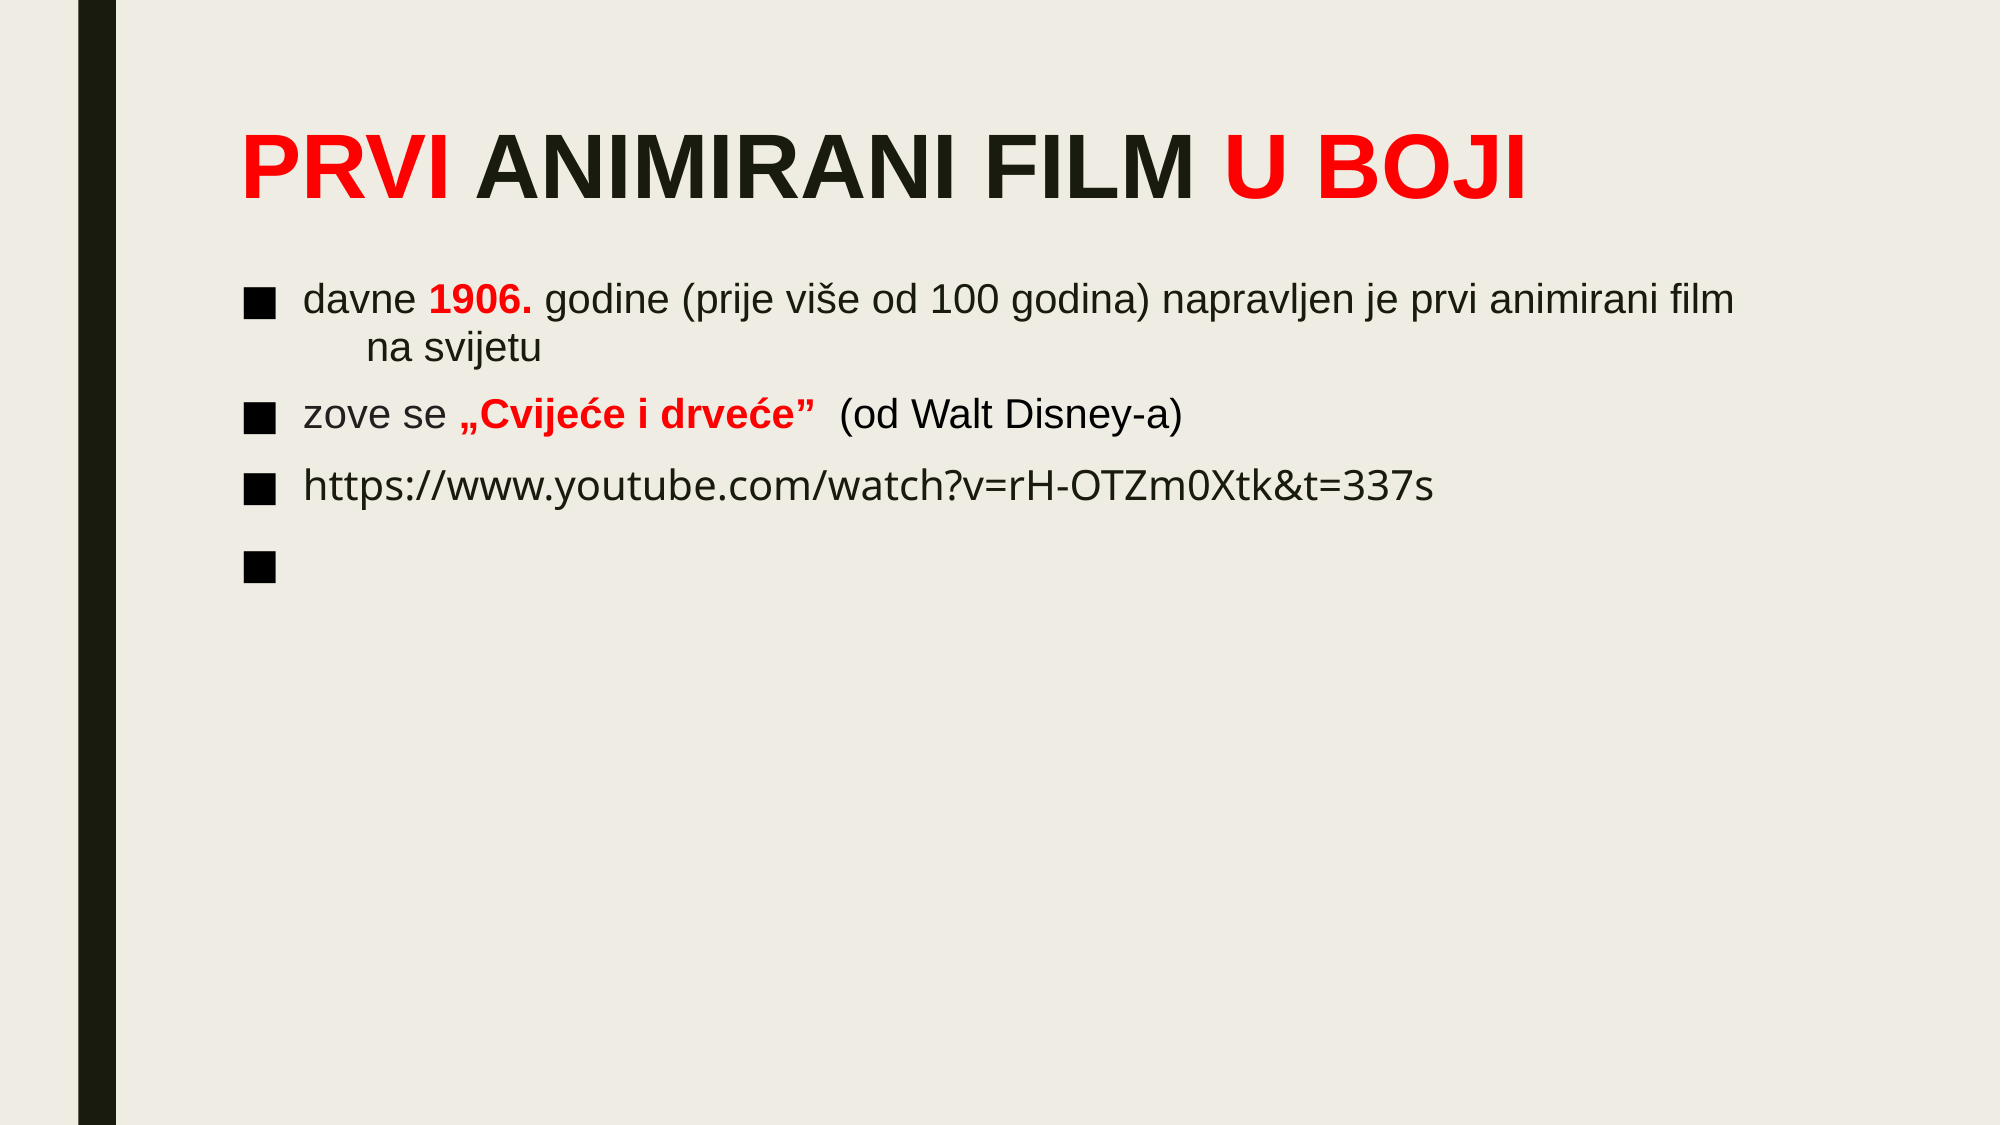

# PRVI ANIMIRANI FILM U BOJI
davne 1906. godine (prije više od 100 godina) napravljen je prvi animirani film na svijetu
zove se „Cvijeće i drveće” (od Walt Disney-a)
https://www.youtube.com/watch?v=rH-OTZm0Xtk&t=337s